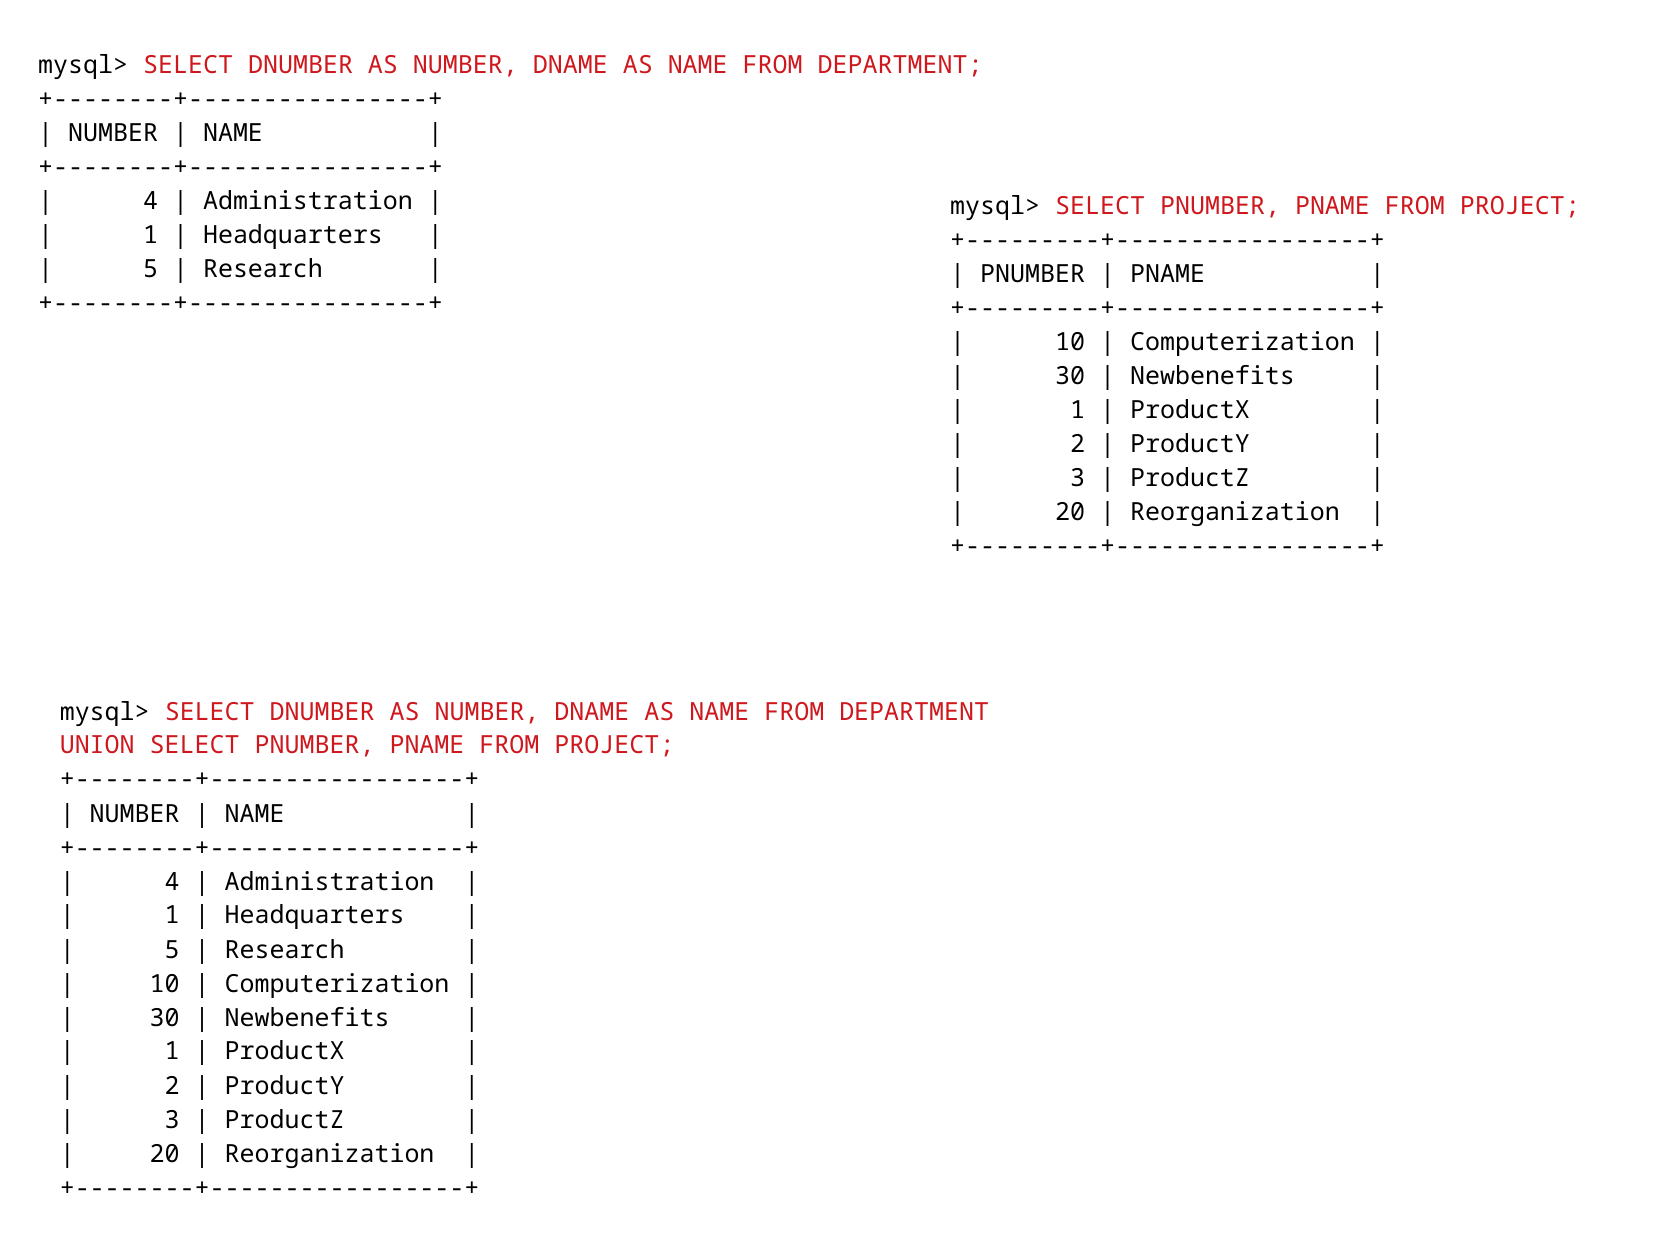

mysql> SELECT DNUMBER AS NUMBER, DNAME AS NAME FROM DEPARTMENT;
+--------+----------------+
| NUMBER | NAME |
+--------+----------------+
| 4 | Administration |
| 1 | Headquarters |
| 5 | Research |
+--------+----------------+
mysql> SELECT PNUMBER, PNAME FROM PROJECT;
+---------+-----------------+
| PNUMBER | PNAME |
+---------+-----------------+
| 10 | Computerization |
| 30 | Newbenefits |
| 1 | ProductX |
| 2 | ProductY |
| 3 | ProductZ |
| 20 | Reorganization |
+---------+-----------------+
mysql> SELECT DNUMBER AS NUMBER, DNAME AS NAME FROM DEPARTMENT
UNION SELECT PNUMBER, PNAME FROM PROJECT;
+--------+-----------------+
| NUMBER | NAME |
+--------+-----------------+
| 4 | Administration |
| 1 | Headquarters |
| 5 | Research |
| 10 | Computerization |
| 30 | Newbenefits |
| 1 | ProductX |
| 2 | ProductY |
| 3 | ProductZ |
| 20 | Reorganization |
+--------+-----------------+